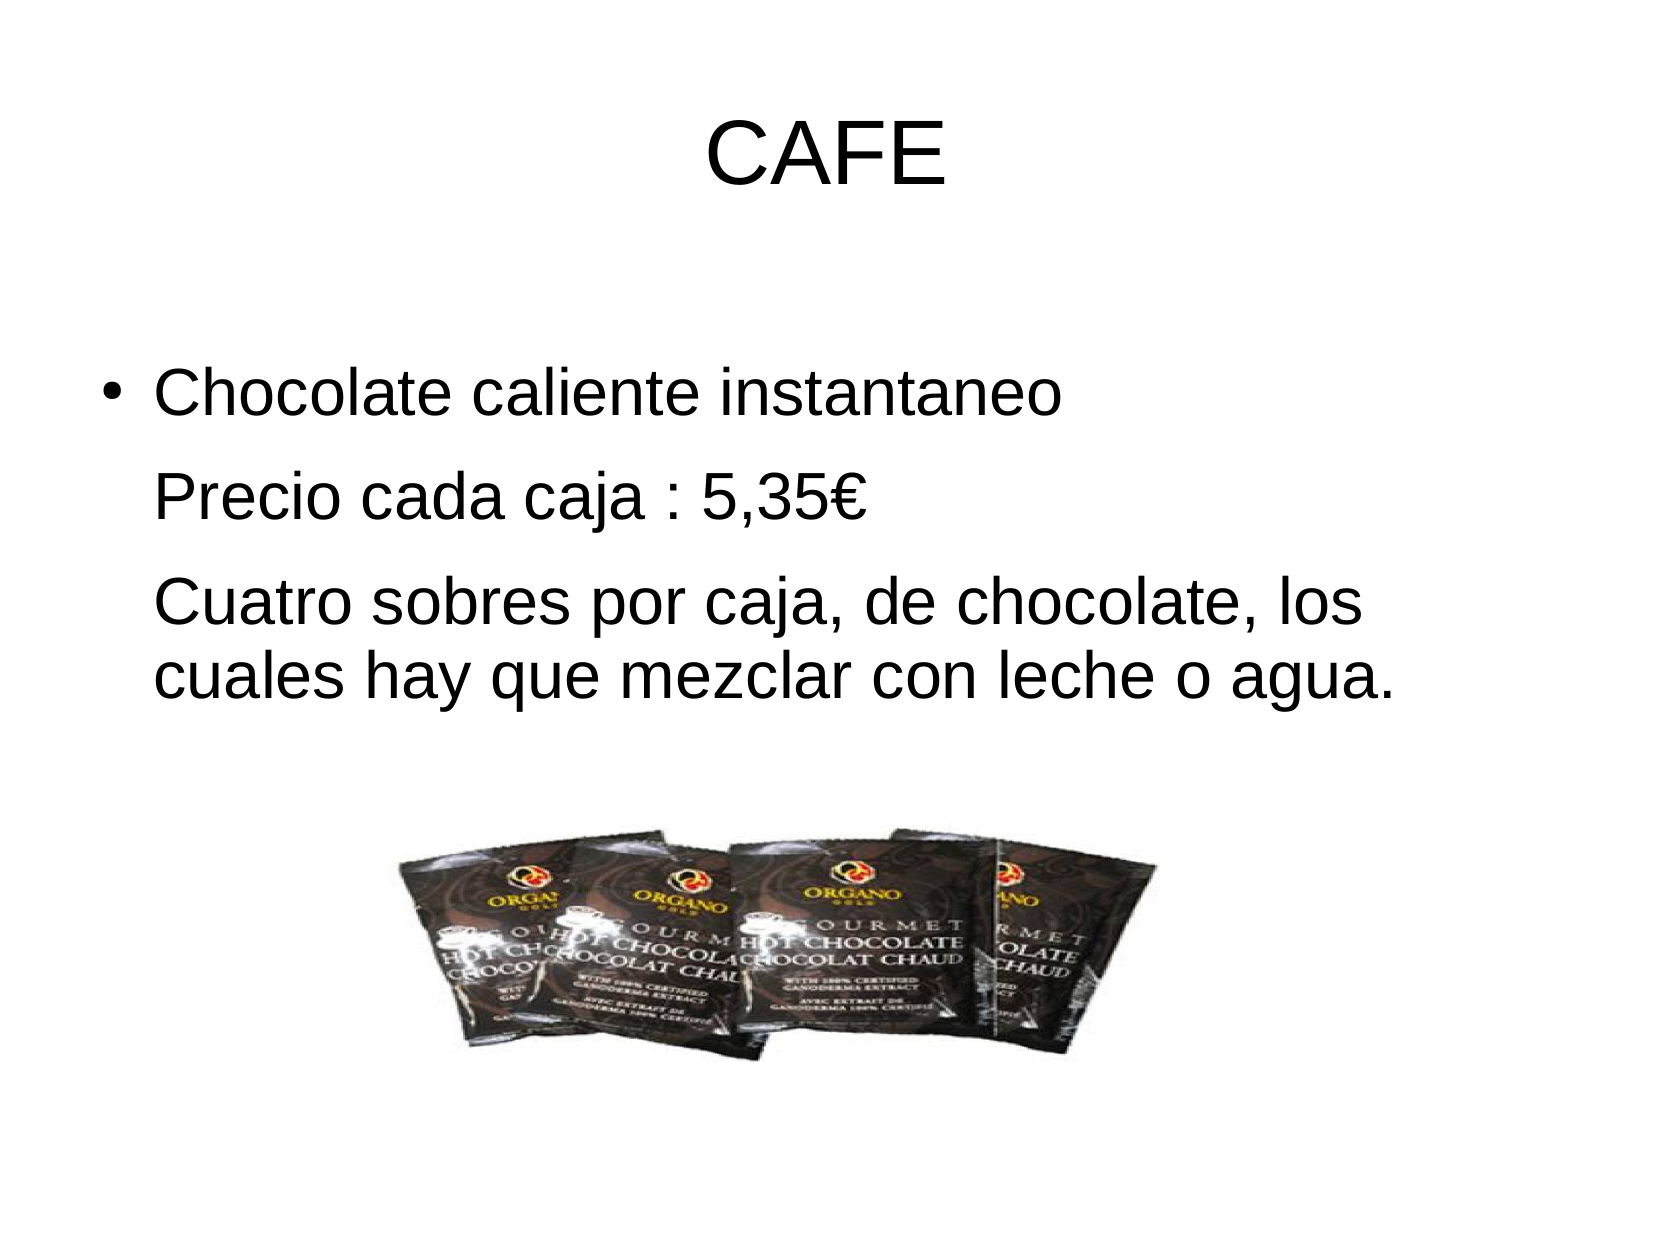

# CAFE
Chocolate caliente instantaneo
Precio cada caja : 5,35€
Cuatro sobres por caja, de chocolate, los cuales hay que mezclar con leche o agua.